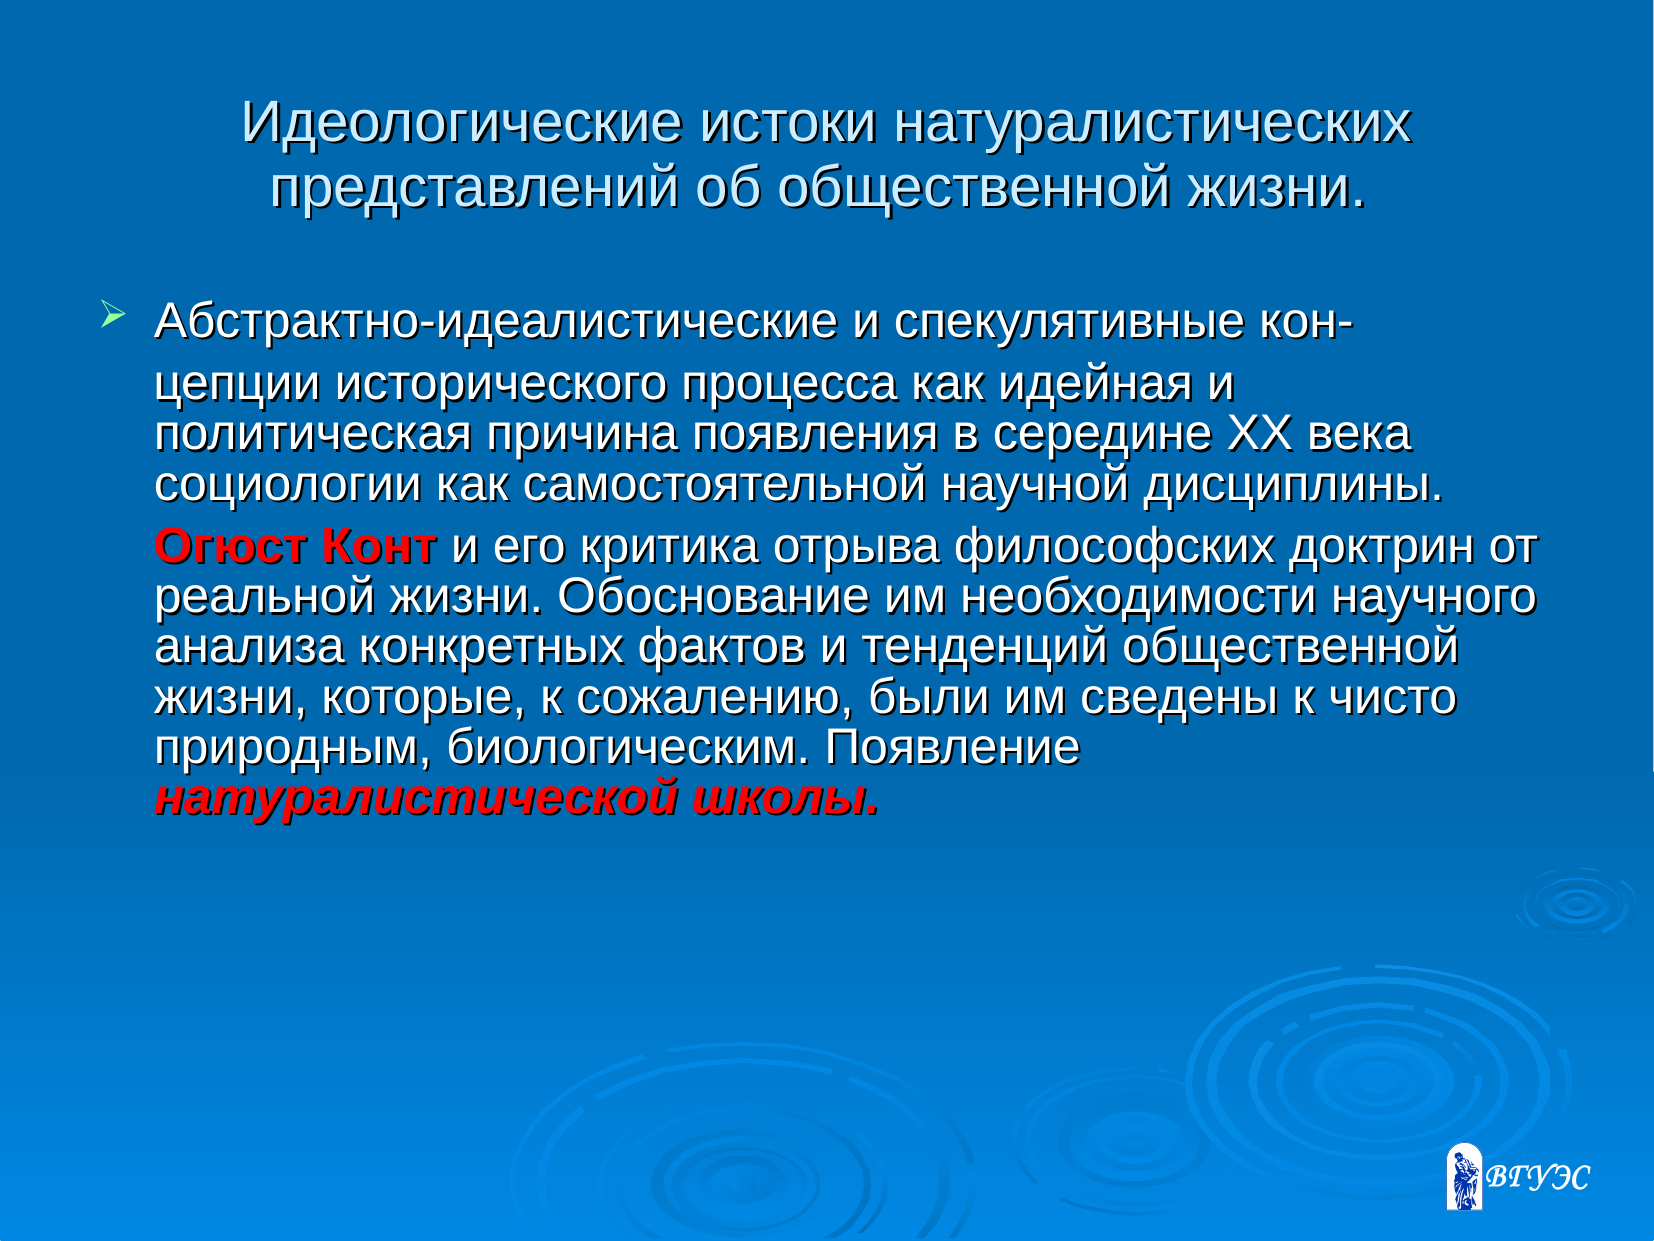

# Идеологические истоки натуралистических представлений об общественной жизни.
Абстрактно-идеалистические и спекулятивные кон-
 цепции исторического процесса как идейная и политическая причина появления в середине ХХ века социологии как самостоятельной научной дисциплины.
 Огюст Конт и его критика отрыва философских доктрин от реальной жизни. Обоснование им необходимости научного анализа конкретных фактов и тенденций общественной жизни, которые, к сожалению, были им сведены к чисто природным, биологическим. Появление натуралистической школы.